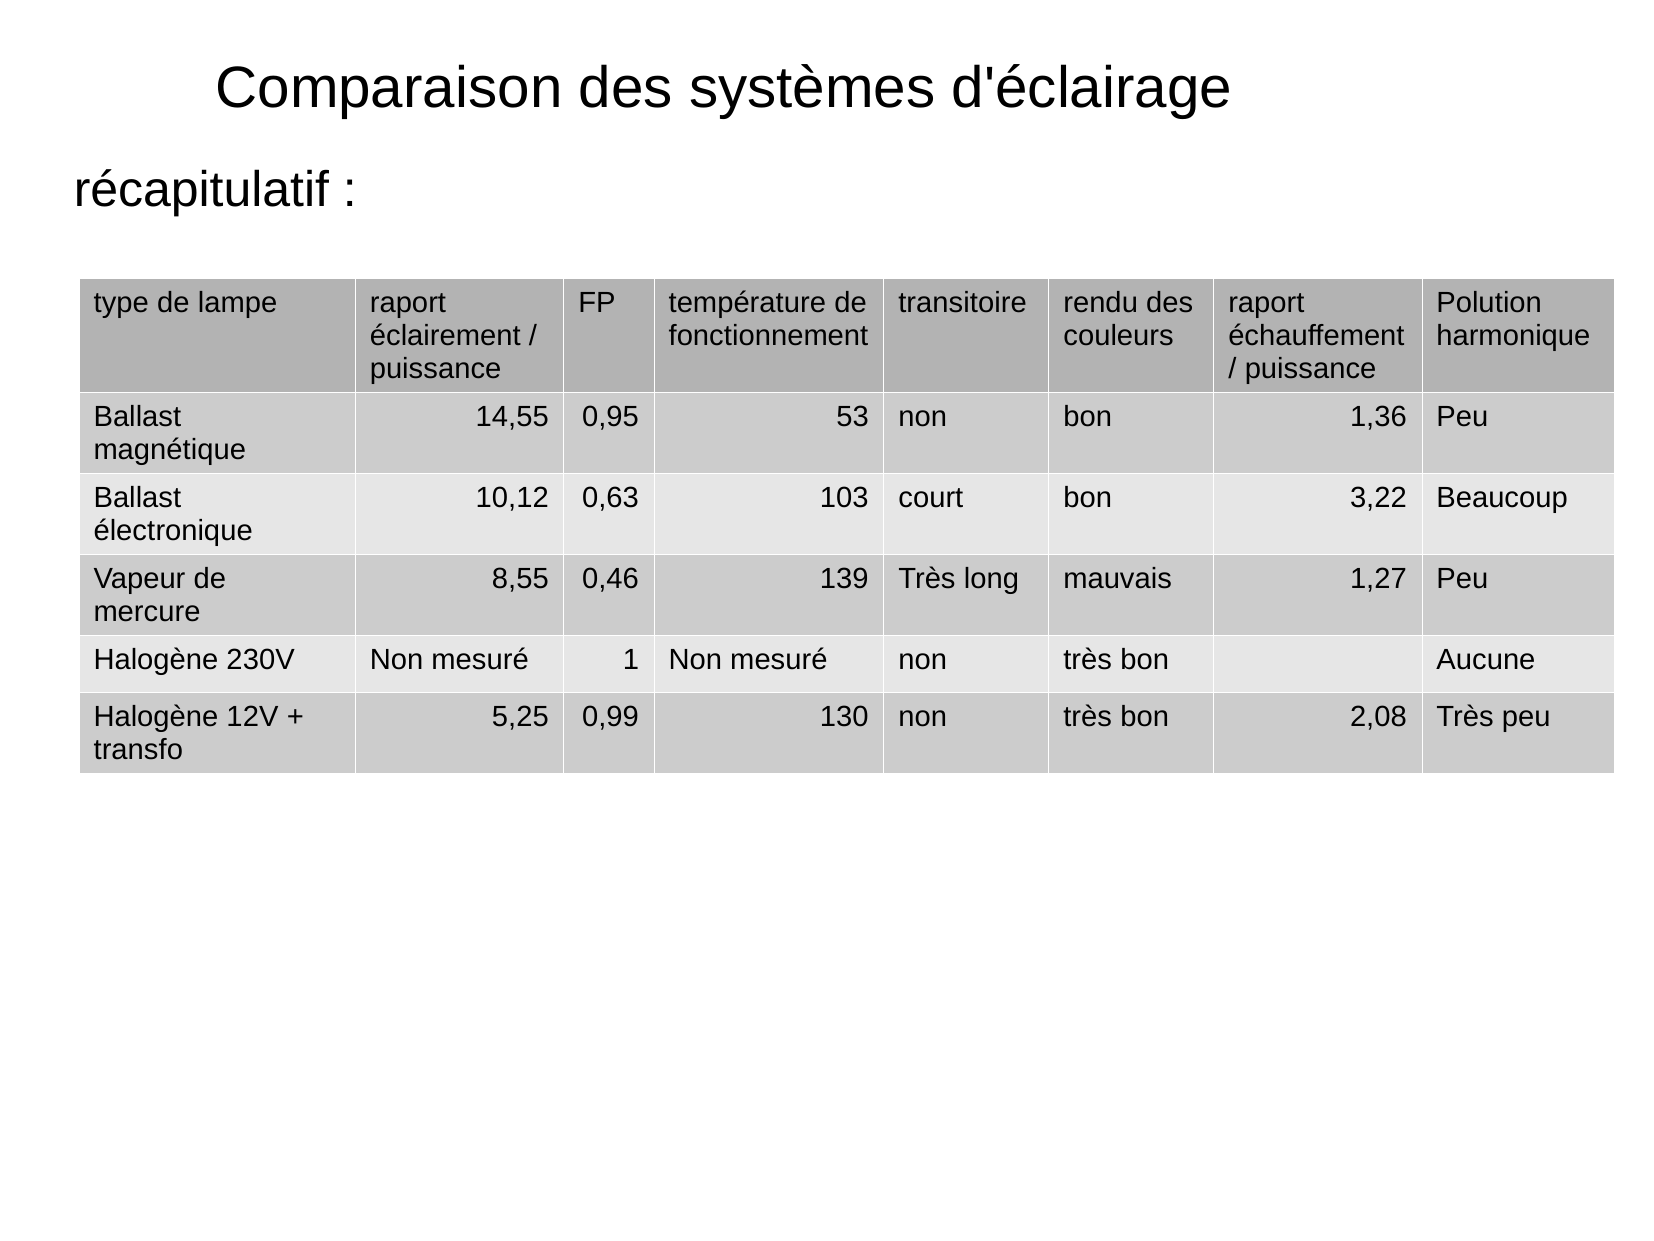

Comparaison des systèmes d'éclairage
récapitulatif :
| type de lampe | raport éclairement / puissance | FP | température de fonctionnement | transitoire | rendu des couleurs | raport échauffement/ puissance | Polution harmonique |
| --- | --- | --- | --- | --- | --- | --- | --- |
| Ballast magnétique | 14,55 | 0,95 | 53 | non | bon | 1,36 | Peu |
| Ballast électronique | 10,12 | 0,63 | 103 | court | bon | 3,22 | Beaucoup |
| Vapeur de mercure | 8,55 | 0,46 | 139 | Très long | mauvais | 1,27 | Peu |
| Halogène 230V | Non mesuré | 1 | Non mesuré | non | très bon | | Aucune |
| Halogène 12V + transfo | 5,25 | 0,99 | 130 | non | très bon | 2,08 | Très peu |